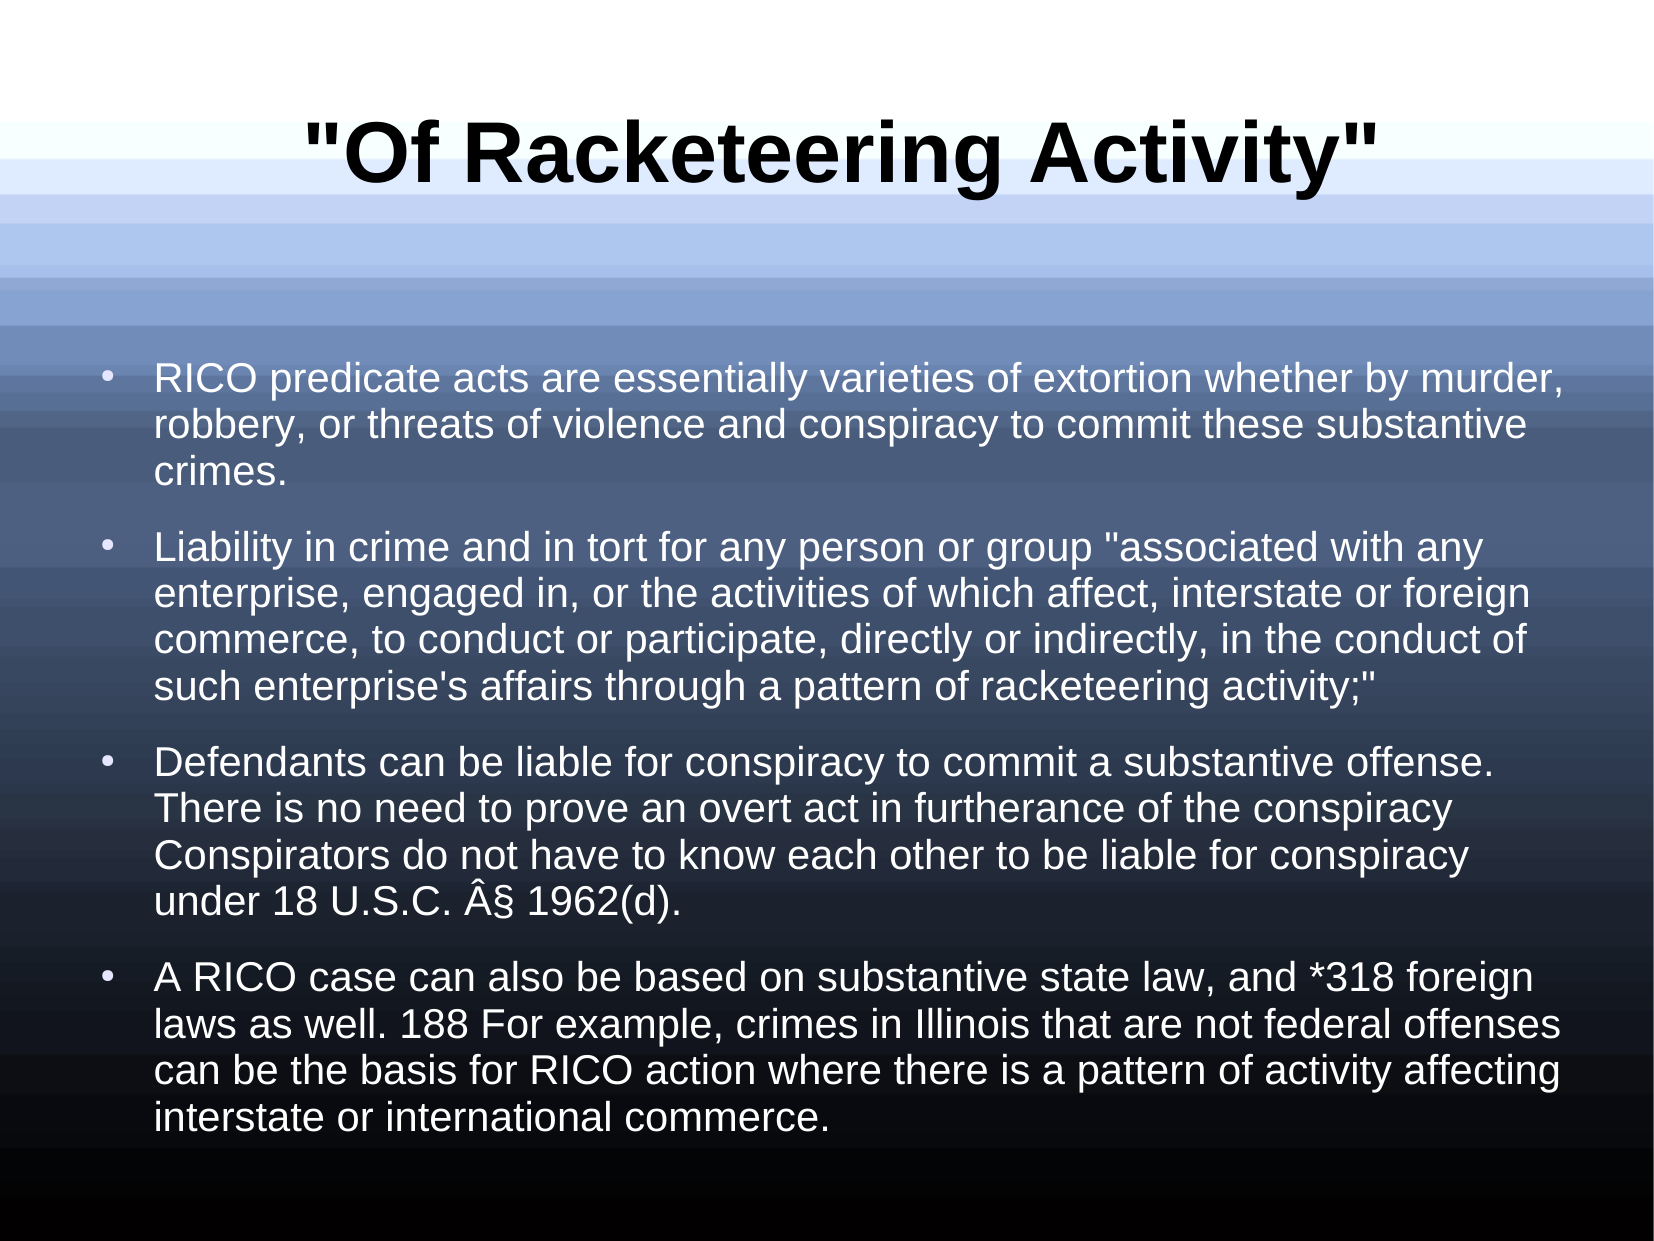

# "Of Racketeering Activity"
RICO predicate acts are essentially varieties of extortion whether by murder, robbery, or threats of violence and conspiracy to commit these substantive crimes.
Liability in crime and in tort for any person or group "associated with any enterprise, engaged in, or the activities of which affect, interstate or foreign commerce, to conduct or participate, directly or indirectly, in the conduct of such enterprise's affairs through a pattern of racketeering activity;"
Defendants can be liable for conspiracy to commit a substantive offense. There is no need to prove an overt act in furtherance of the conspiracy Conspirators do not have to know each other to be liable for conspiracy under 18 U.S.C. Â§ 1962(d).
A RICO case can also be based on substantive state law, and *318 foreign laws as well. 188 For example, crimes in Illinois that are not federal offenses can be the basis for RICO action where there is a pattern of activity affecting interstate or international commerce.